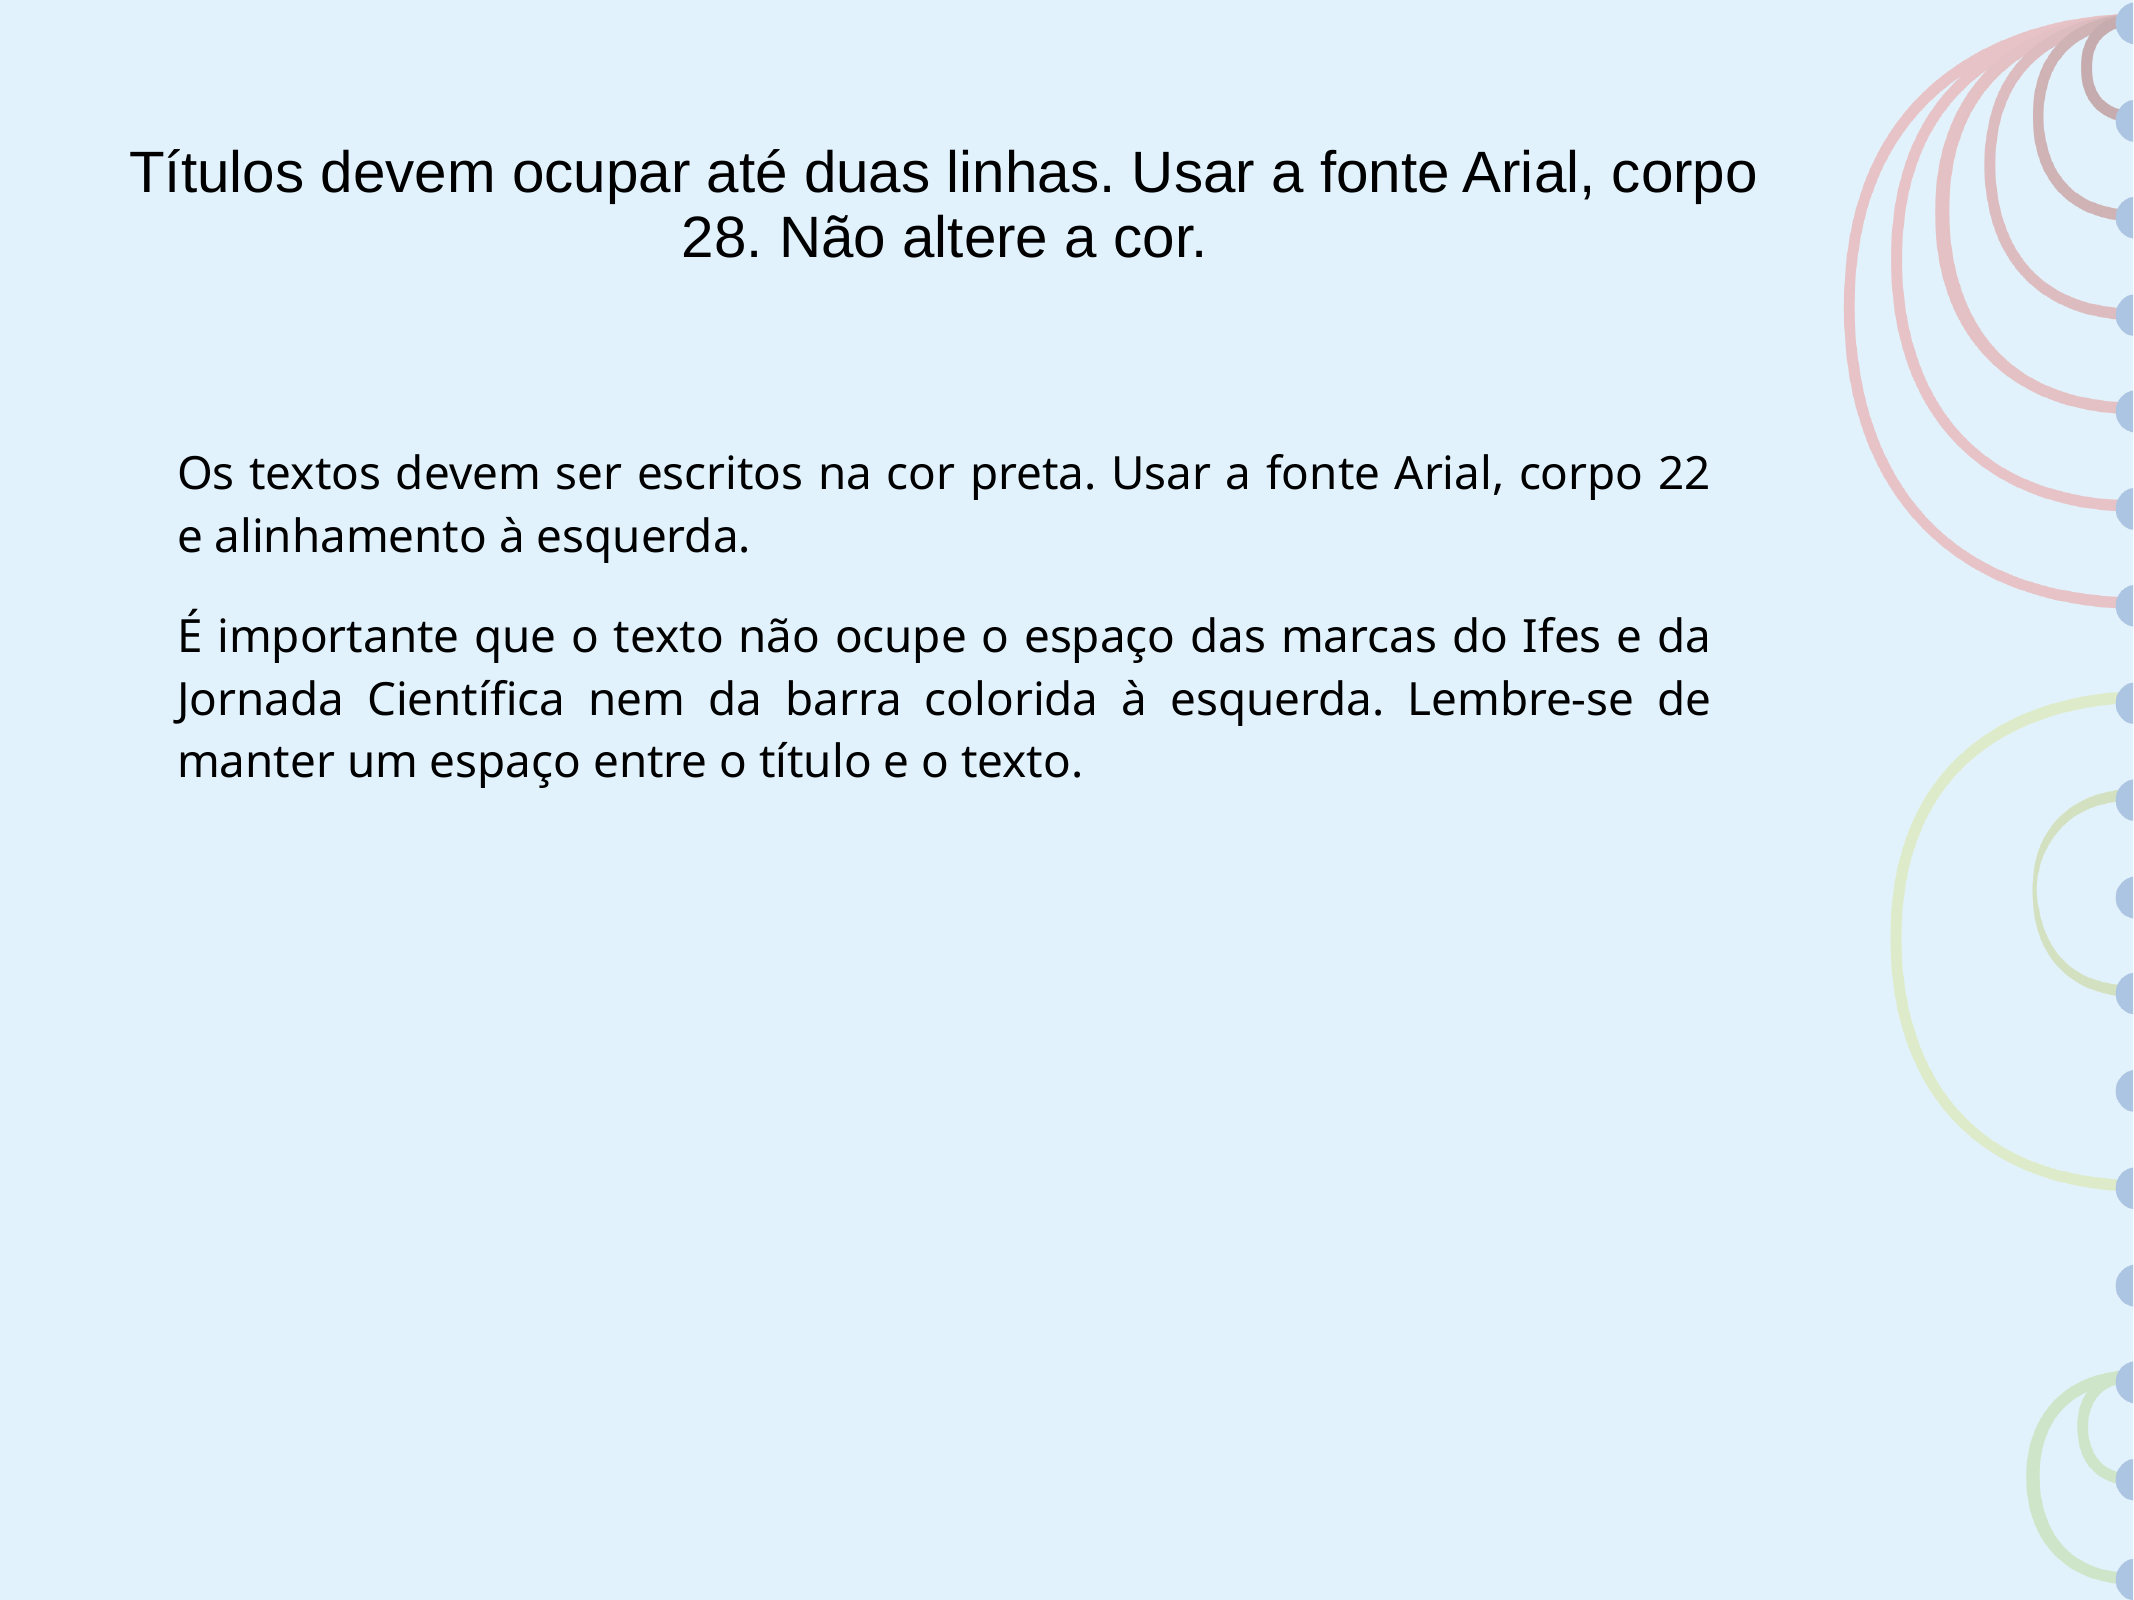

# Títulos devem ocupar até duas linhas. Usar a fonte Arial, corpo 28. Não altere a cor.
Os textos devem ser escritos na cor preta. Usar a fonte Arial, corpo 22 e alinhamento à esquerda.
É importante que o texto não ocupe o espaço das marcas do Ifes e da Jornada Científica nem da barra colorida à esquerda. Lembre-se de manter um espaço entre o título e o texto.